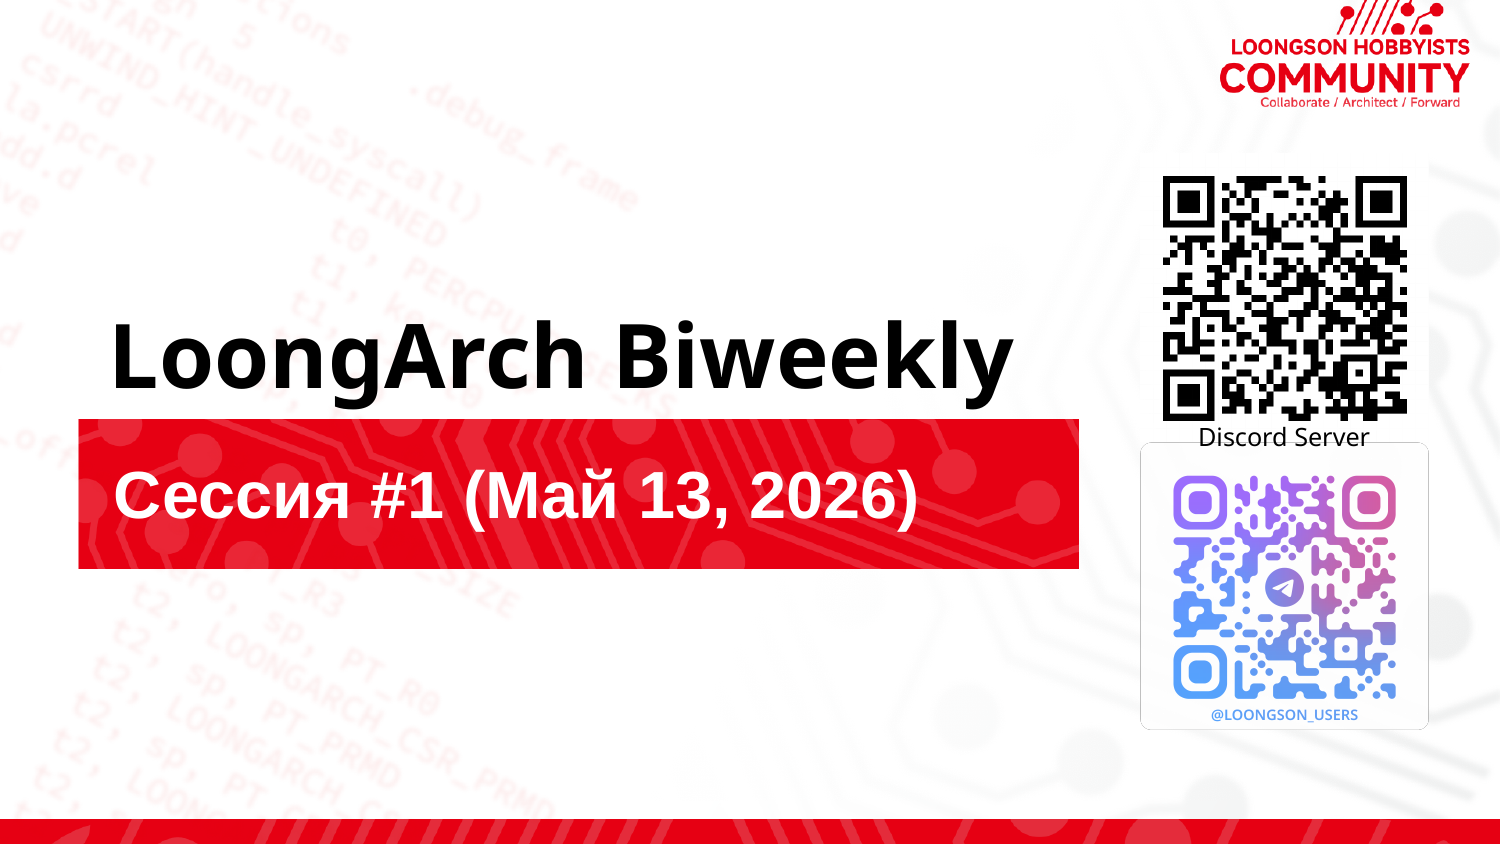

Discord Server
# LoongArch Biweekly
Сессия #1 (Май 13, 2026)